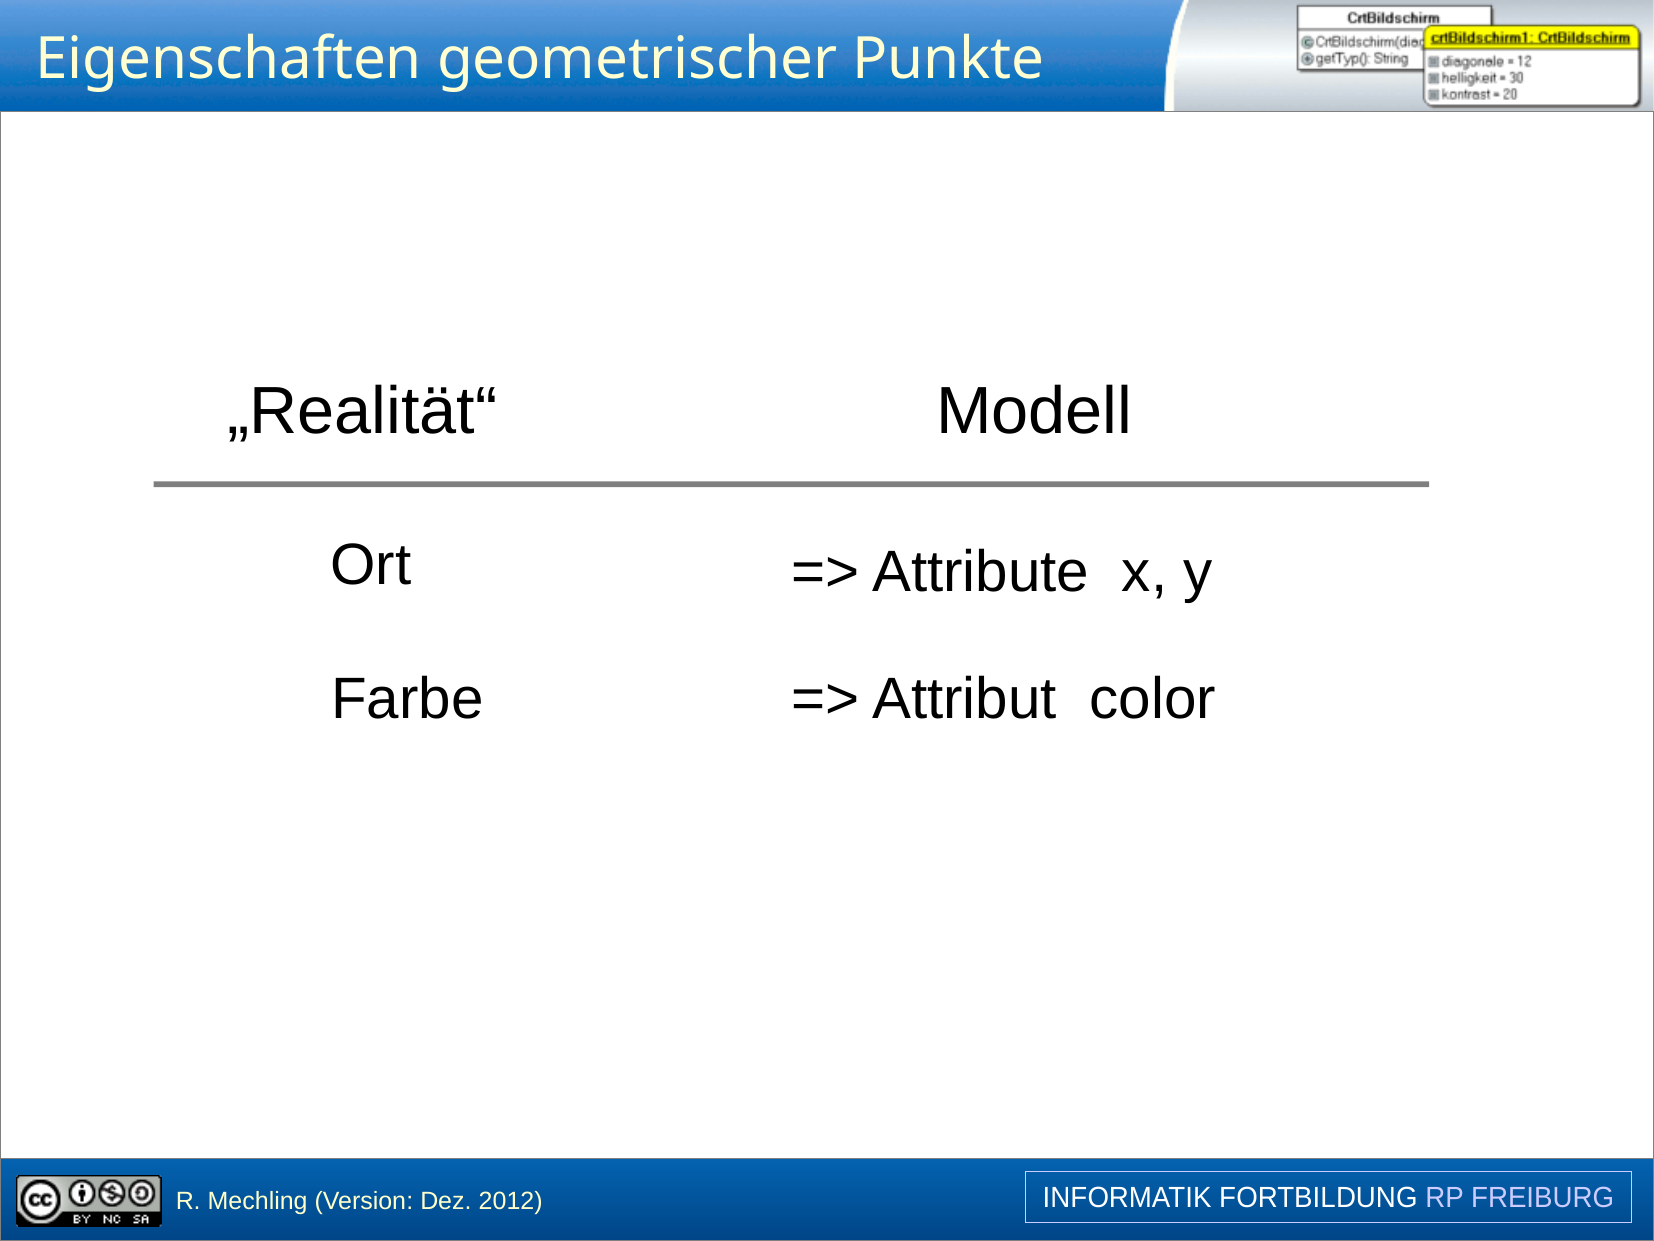

# Eigenschaften geometrischer Punkte
„Realität“
Modell
Ort
=> Attribute x, y
Farbe
=> Attribut color